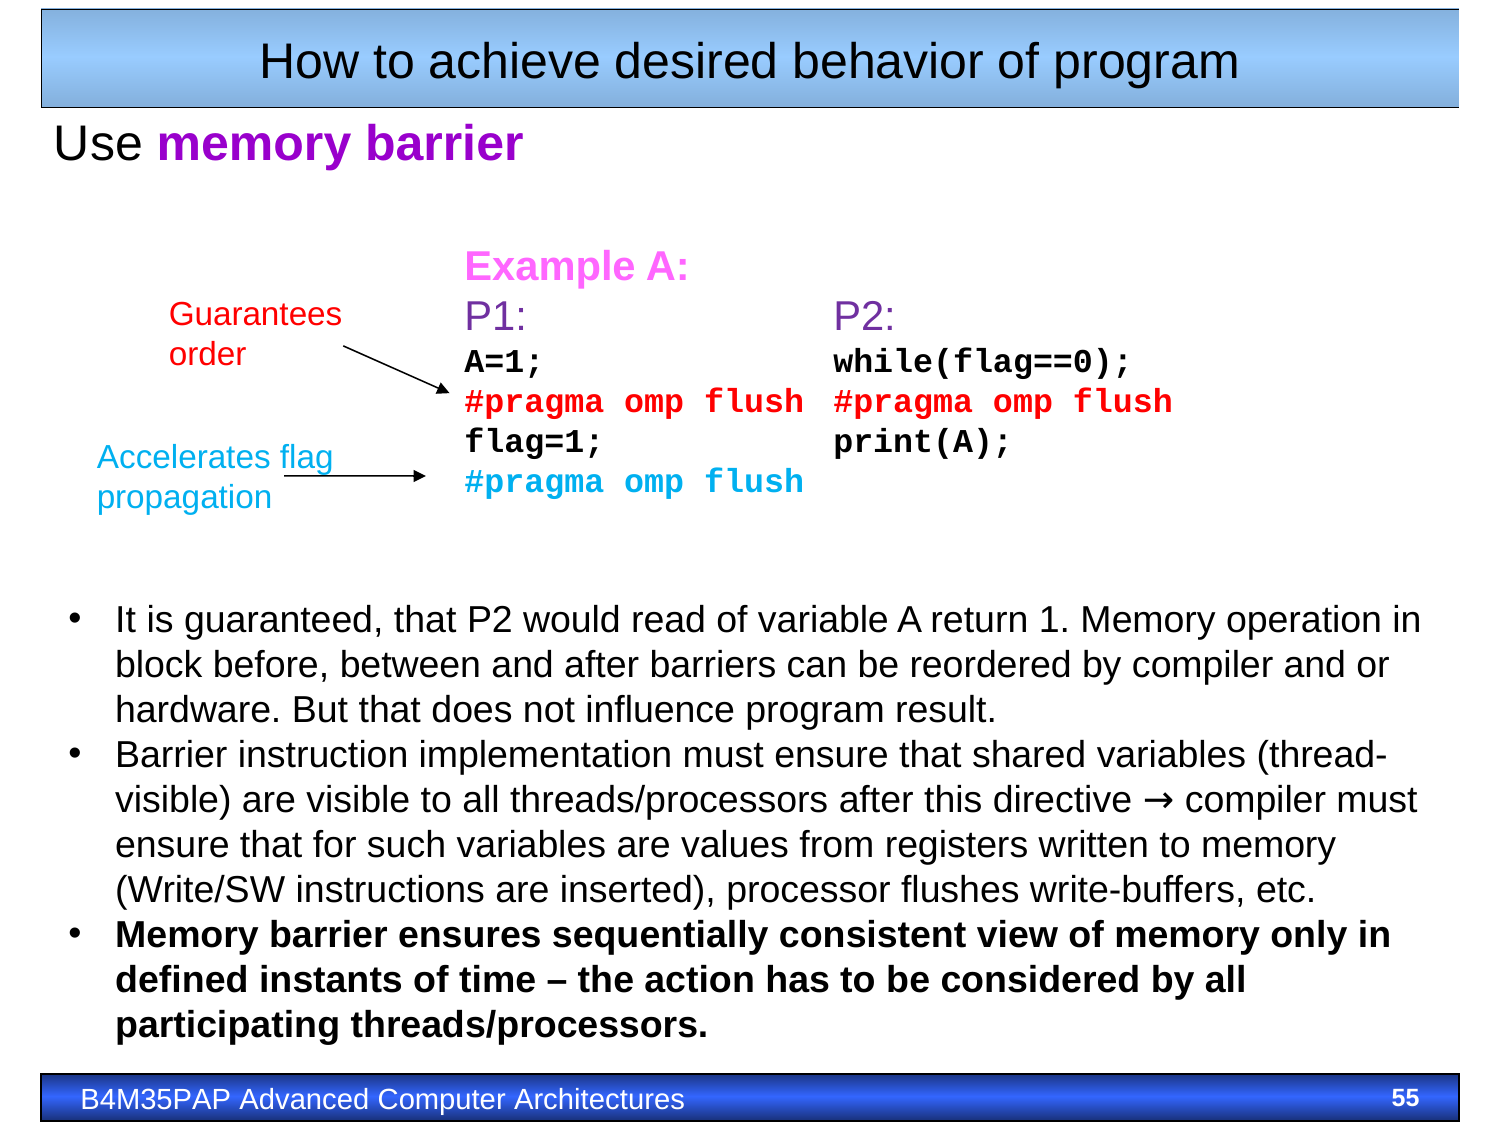

How to achieve desired behavior of program
# Use memory barrier
Example A:
P1:			 	 	P2:
A=1;				while(flag==0);
#pragma omp flush	#pragma omp flush
flag=1;				print(A);
#pragma omp flush
Guarantees order
Accelerates flag propagation
It is guaranteed, that P2 would read of variable A return 1. Memory operation in block before, between and after barriers can be reordered by compiler and or hardware. But that does not influence program result.
Barrier instruction implementation must ensure that shared variables (thread-visible) are visible to all threads/processors after this directive → compiler must ensure that for such variables are values from registers written to memory (Write/SW instructions are inserted), processor flushes write-buffers, etc.
Memory barrier ensures sequentially consistent view of memory only in defined instants of time – the action has to be considered by all participating threads/processors.